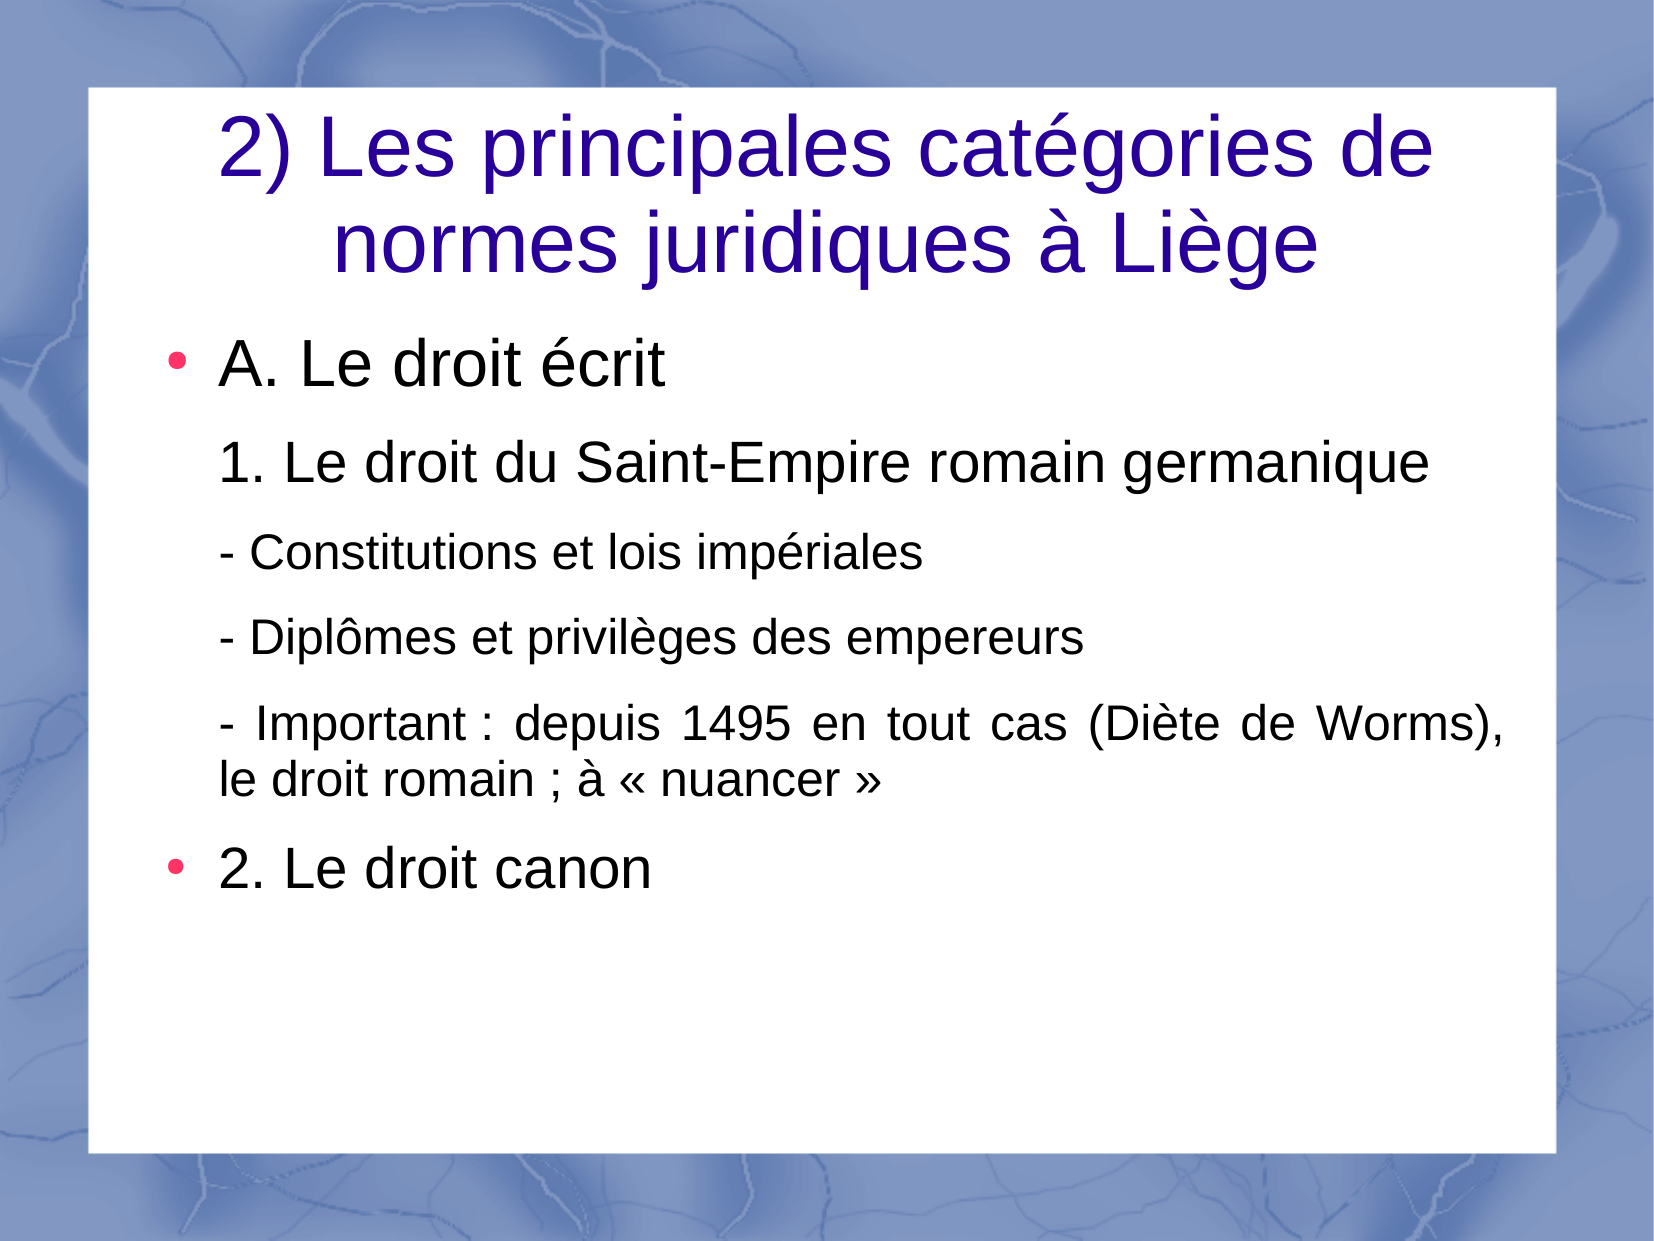

# 2) Les principales catégories de normes juridiques à Liège
A. Le droit écrit
1. Le droit du Saint-Empire romain germanique
- Constitutions et lois impériales
- Diplômes et privilèges des empereurs
- Important : depuis 1495 en tout cas (Diète de Worms), le droit romain ; à « nuancer »
2. Le droit canon